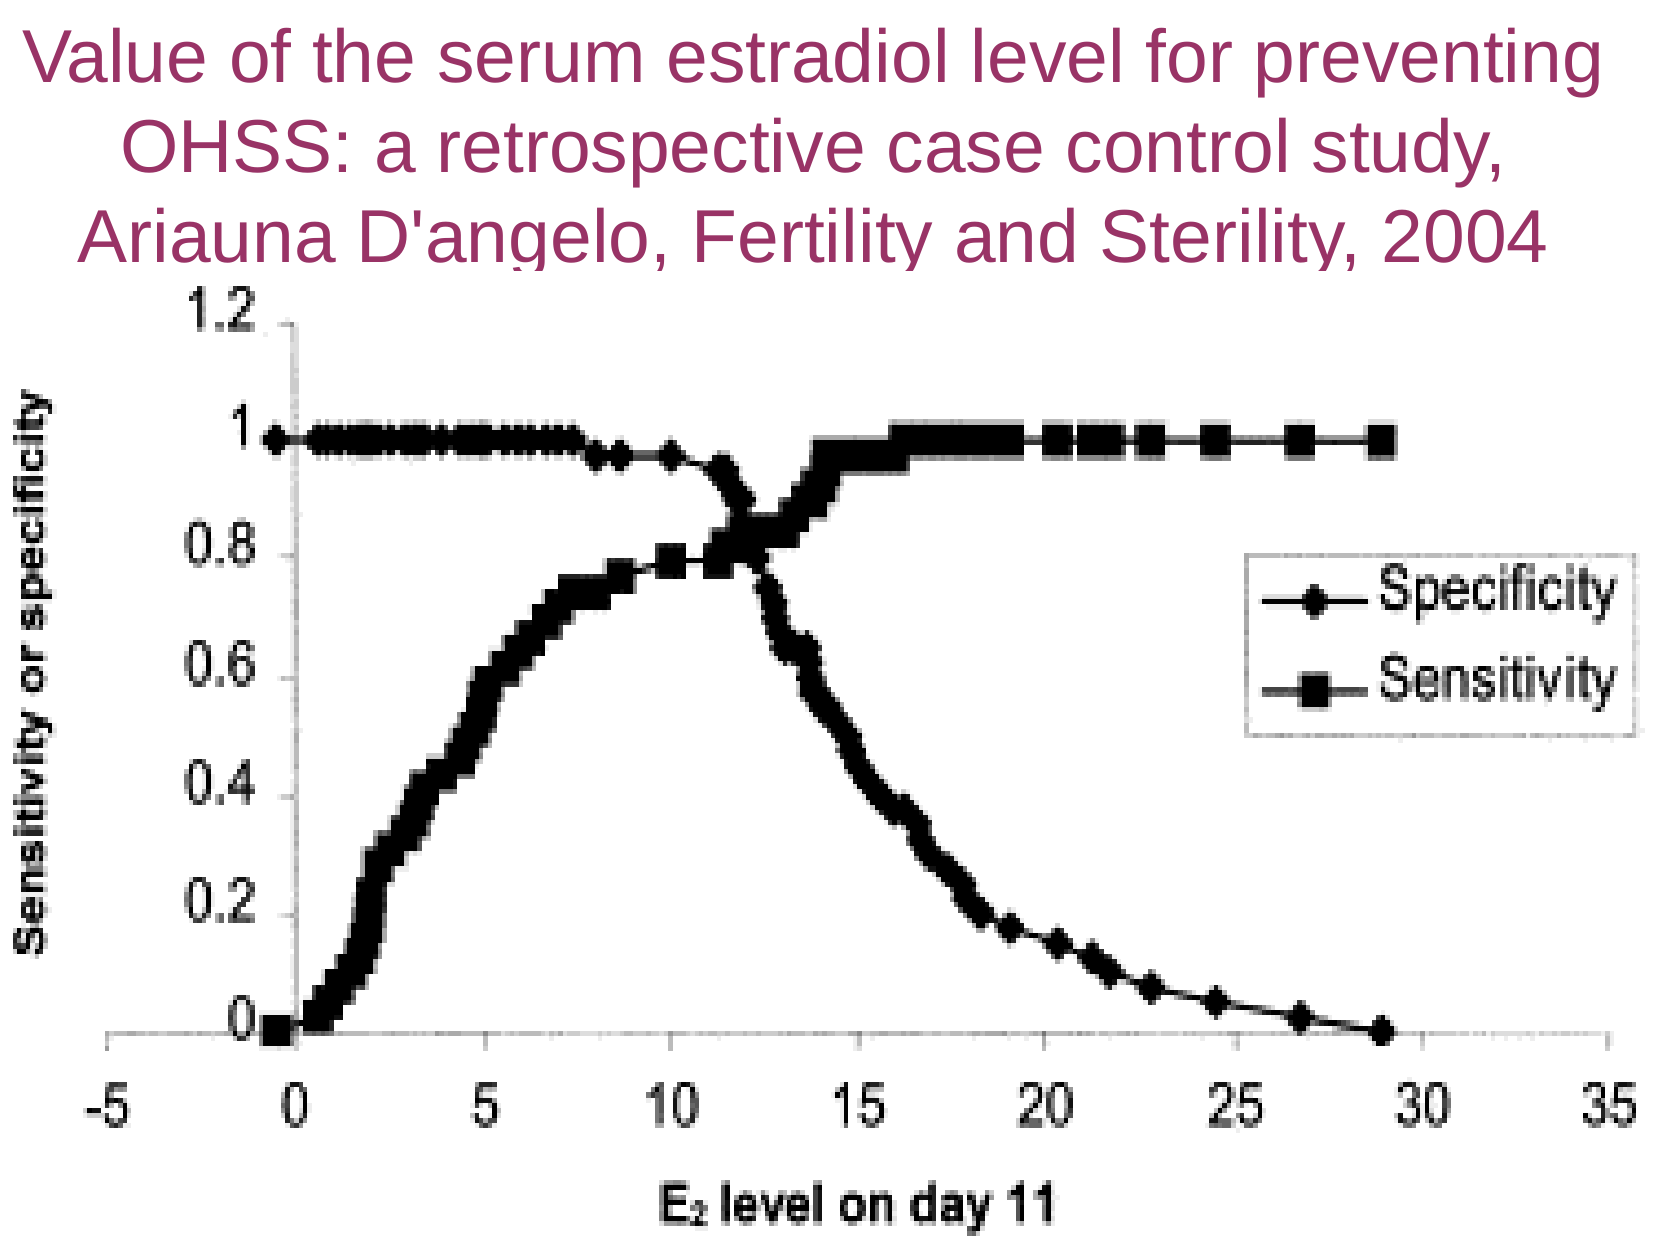

# Value of the serum estradiol level for preventing OHSS: a retrospective case control study, Ariauna D'angelo, Fertility and Sterility, 2004